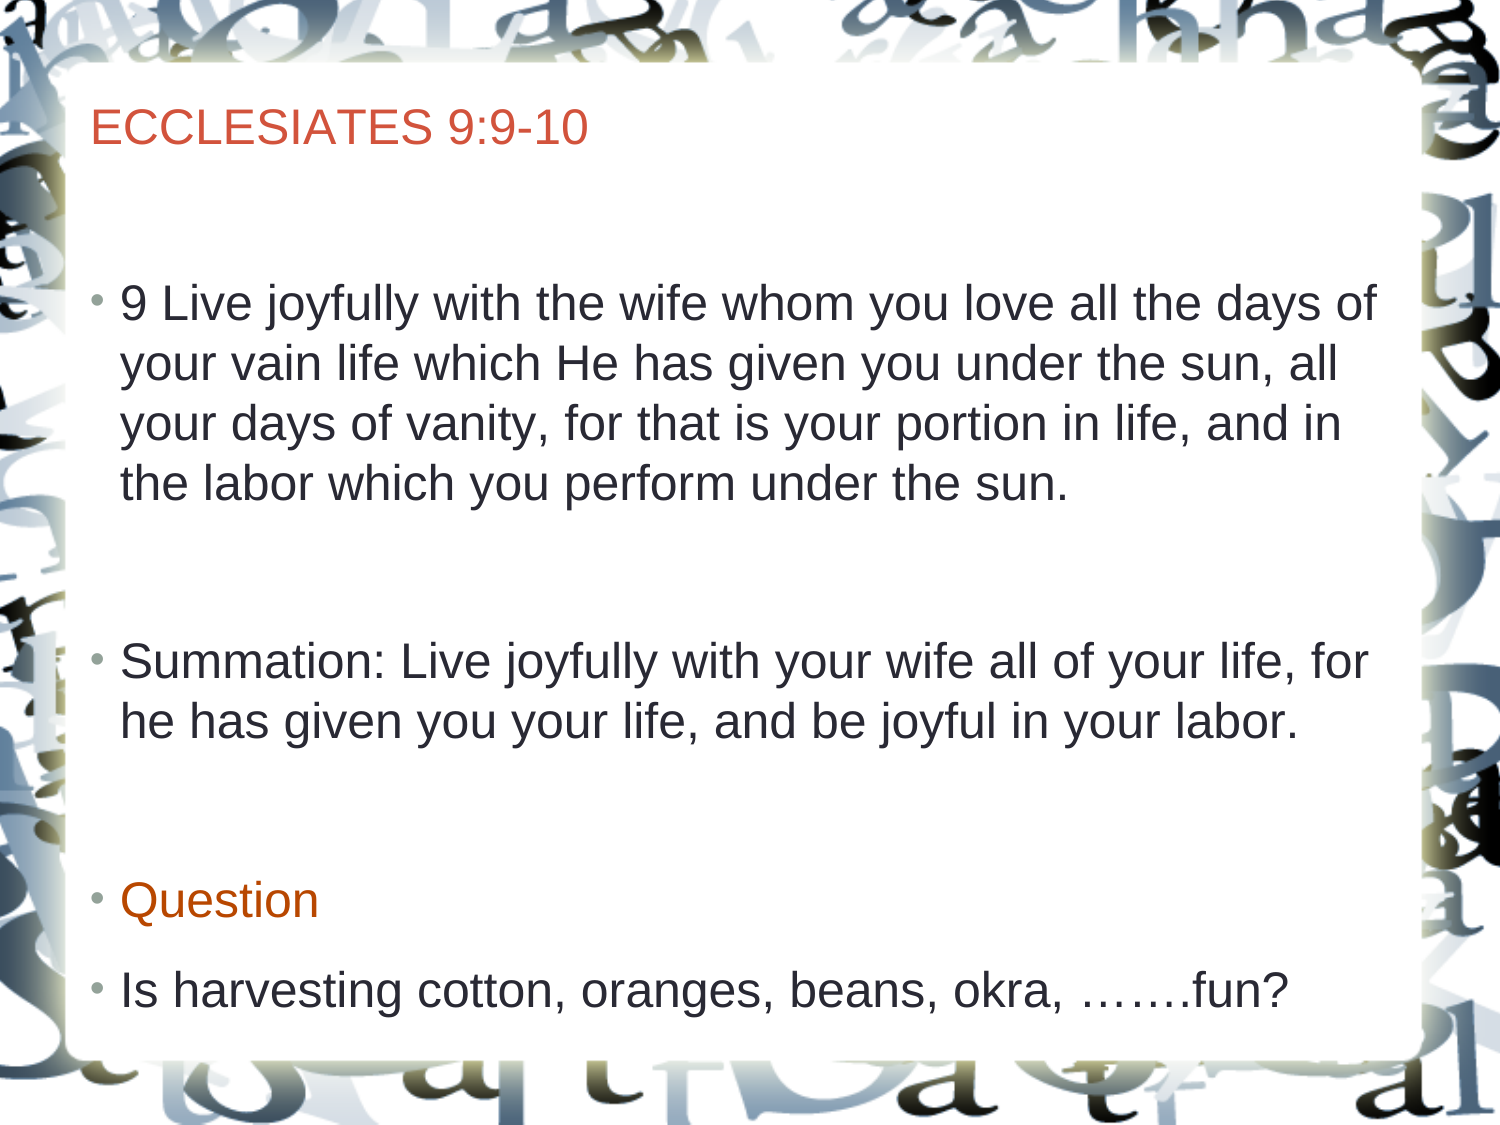

# ECCLESIATES 9:9-10
9 Live joyfully with the wife whom you love all the days of your vain life which He has given you under the sun, all your days of vanity, for that is your portion in life, and in the labor which you perform under the sun.
Summation: Live joyfully with your wife all of your life, for he has given you your life, and be joyful in your labor.
Question
Is harvesting cotton, oranges, beans, okra, …….fun?